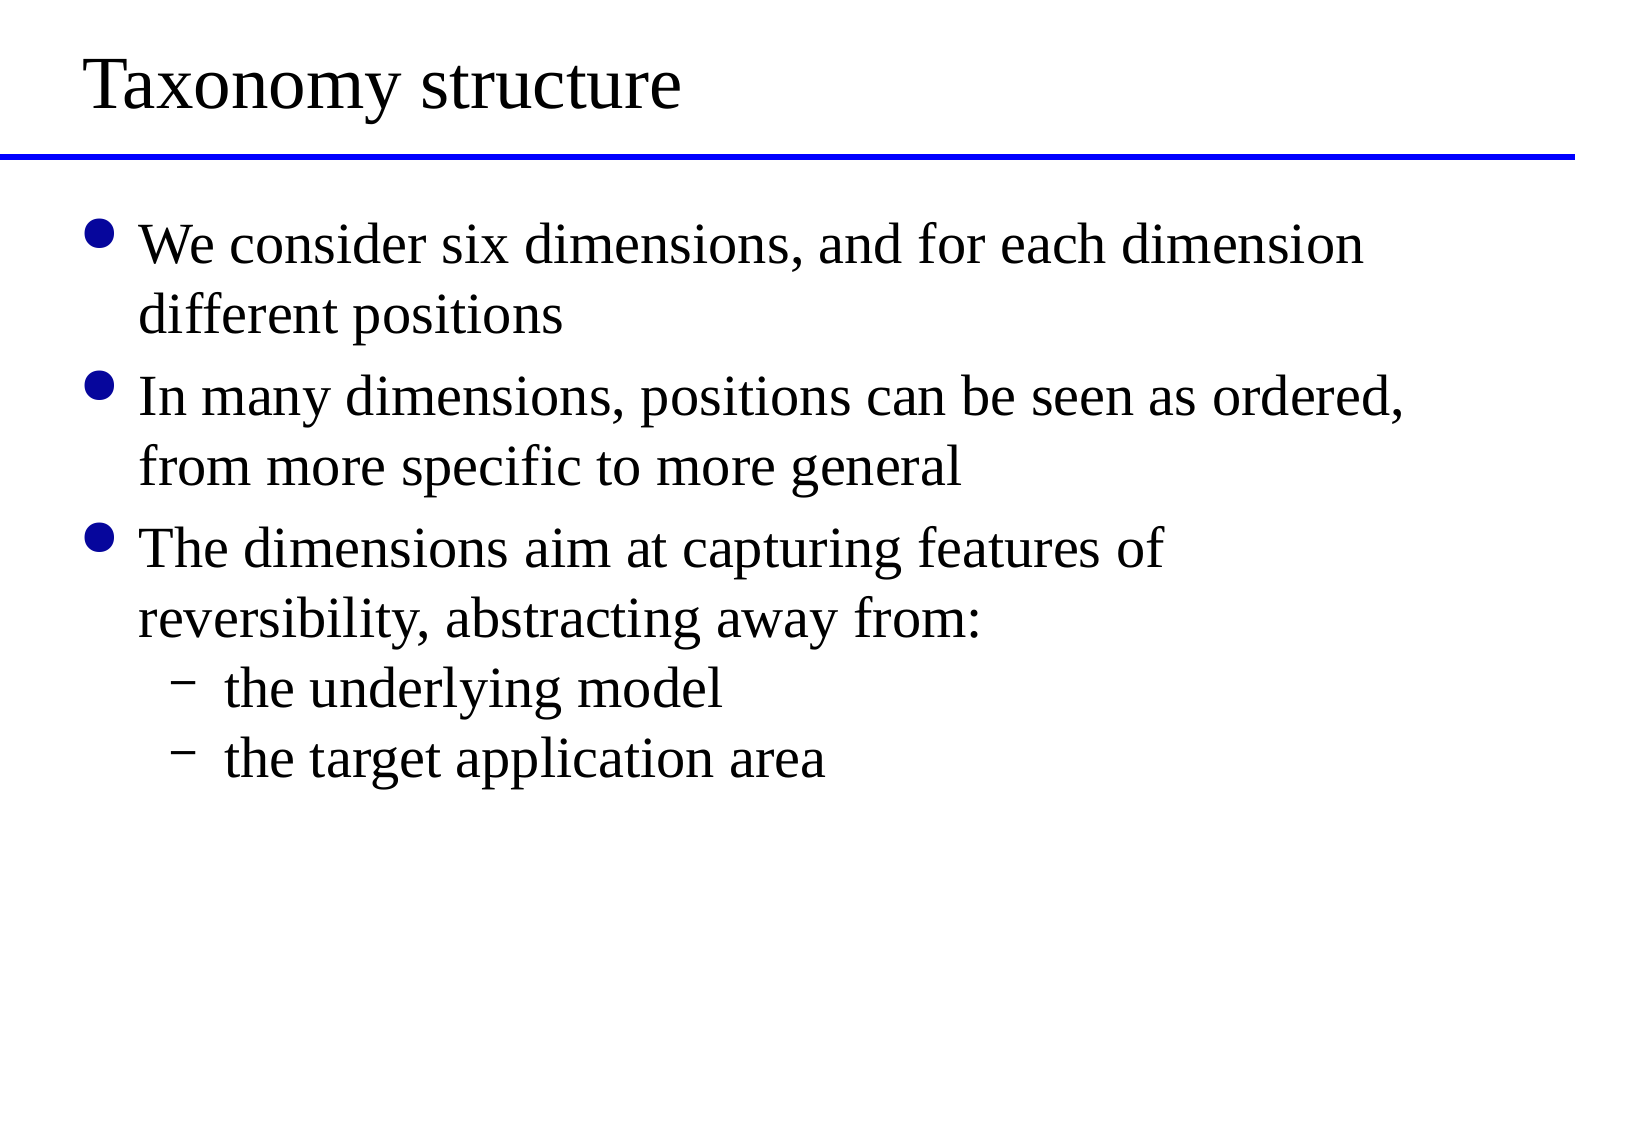

# Taxonomy structure
We consider six dimensions, and for each dimension different positions
In many dimensions, positions can be seen as ordered, from more specific to more general
The dimensions aim at capturing features of reversibility, abstracting away from:
the underlying model
the target application area